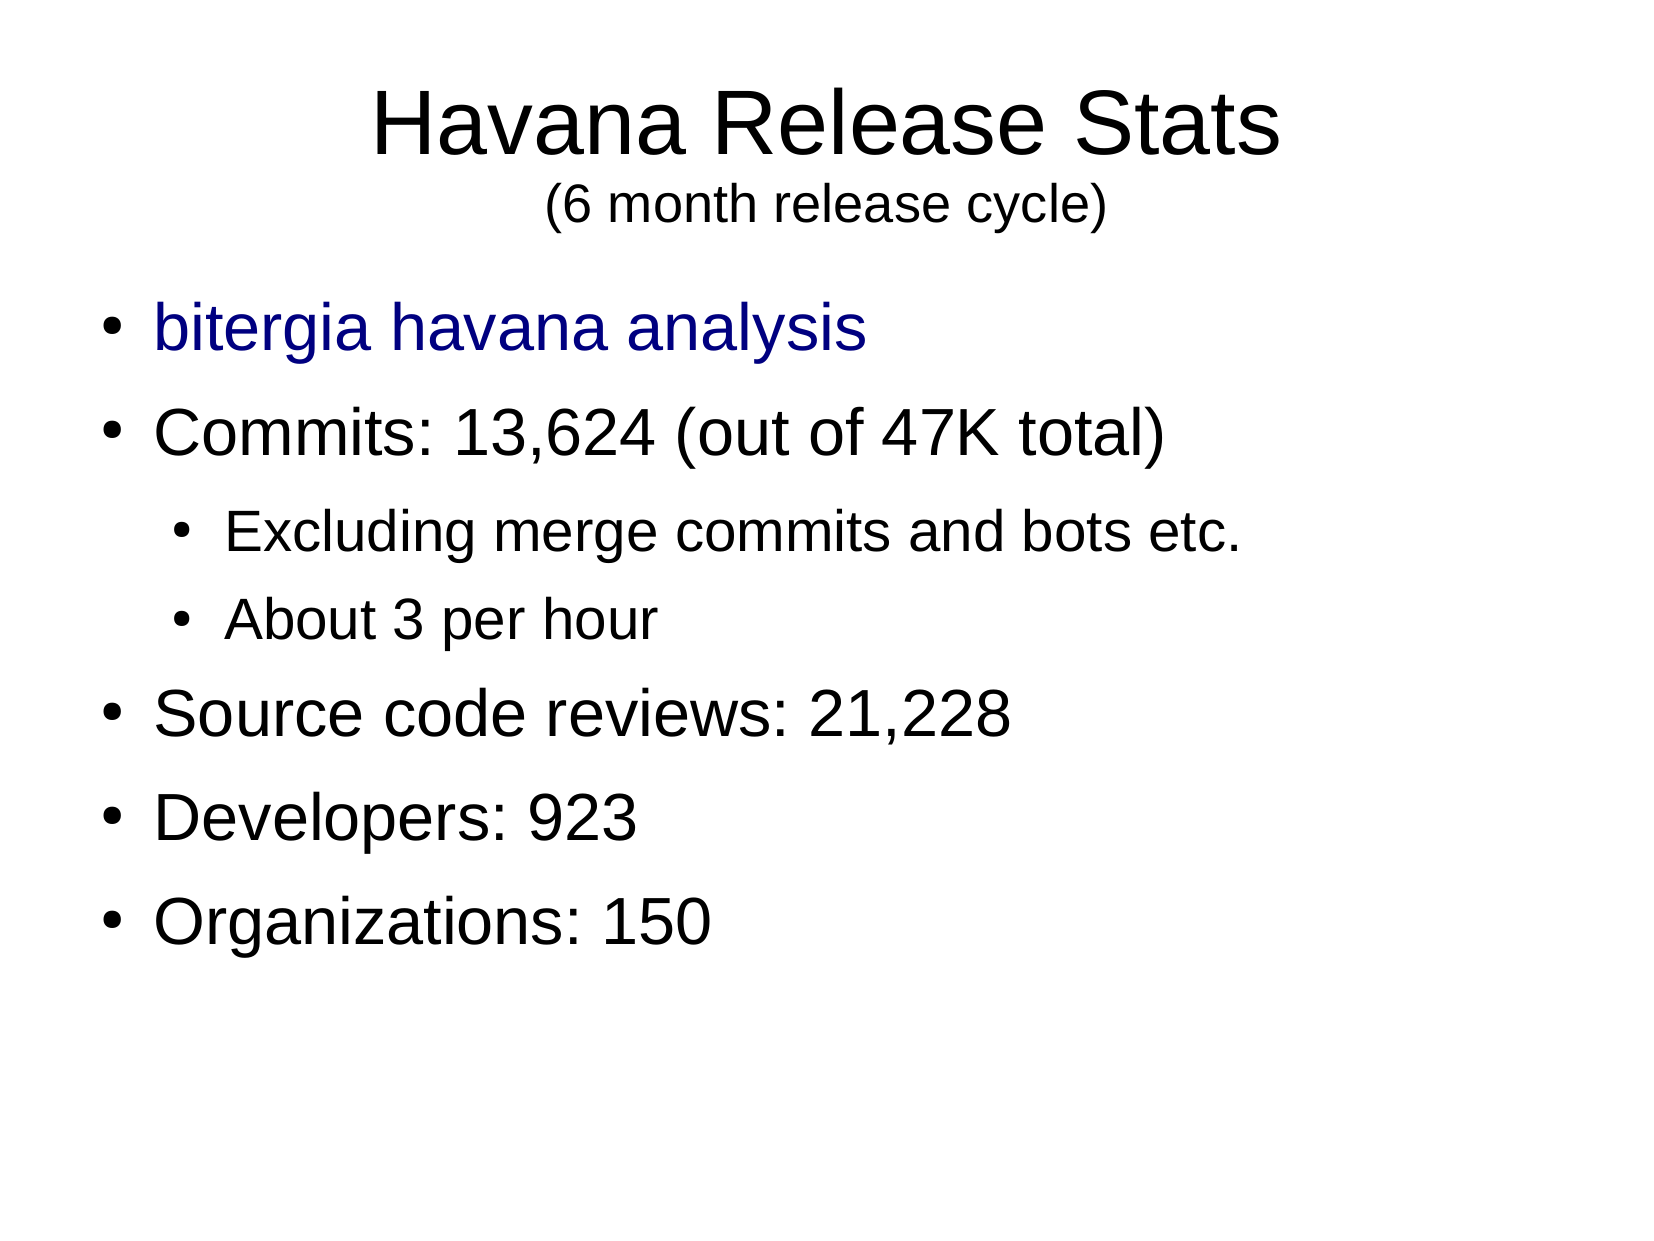

# Havana Release Stats (6 month release cycle)
bitergia havana analysis
Commits: 13,624 (out of 47K total)
Excluding merge commits and bots etc.
About 3 per hour
Source code reviews: 21,228
Developers: 923
Organizations: 150